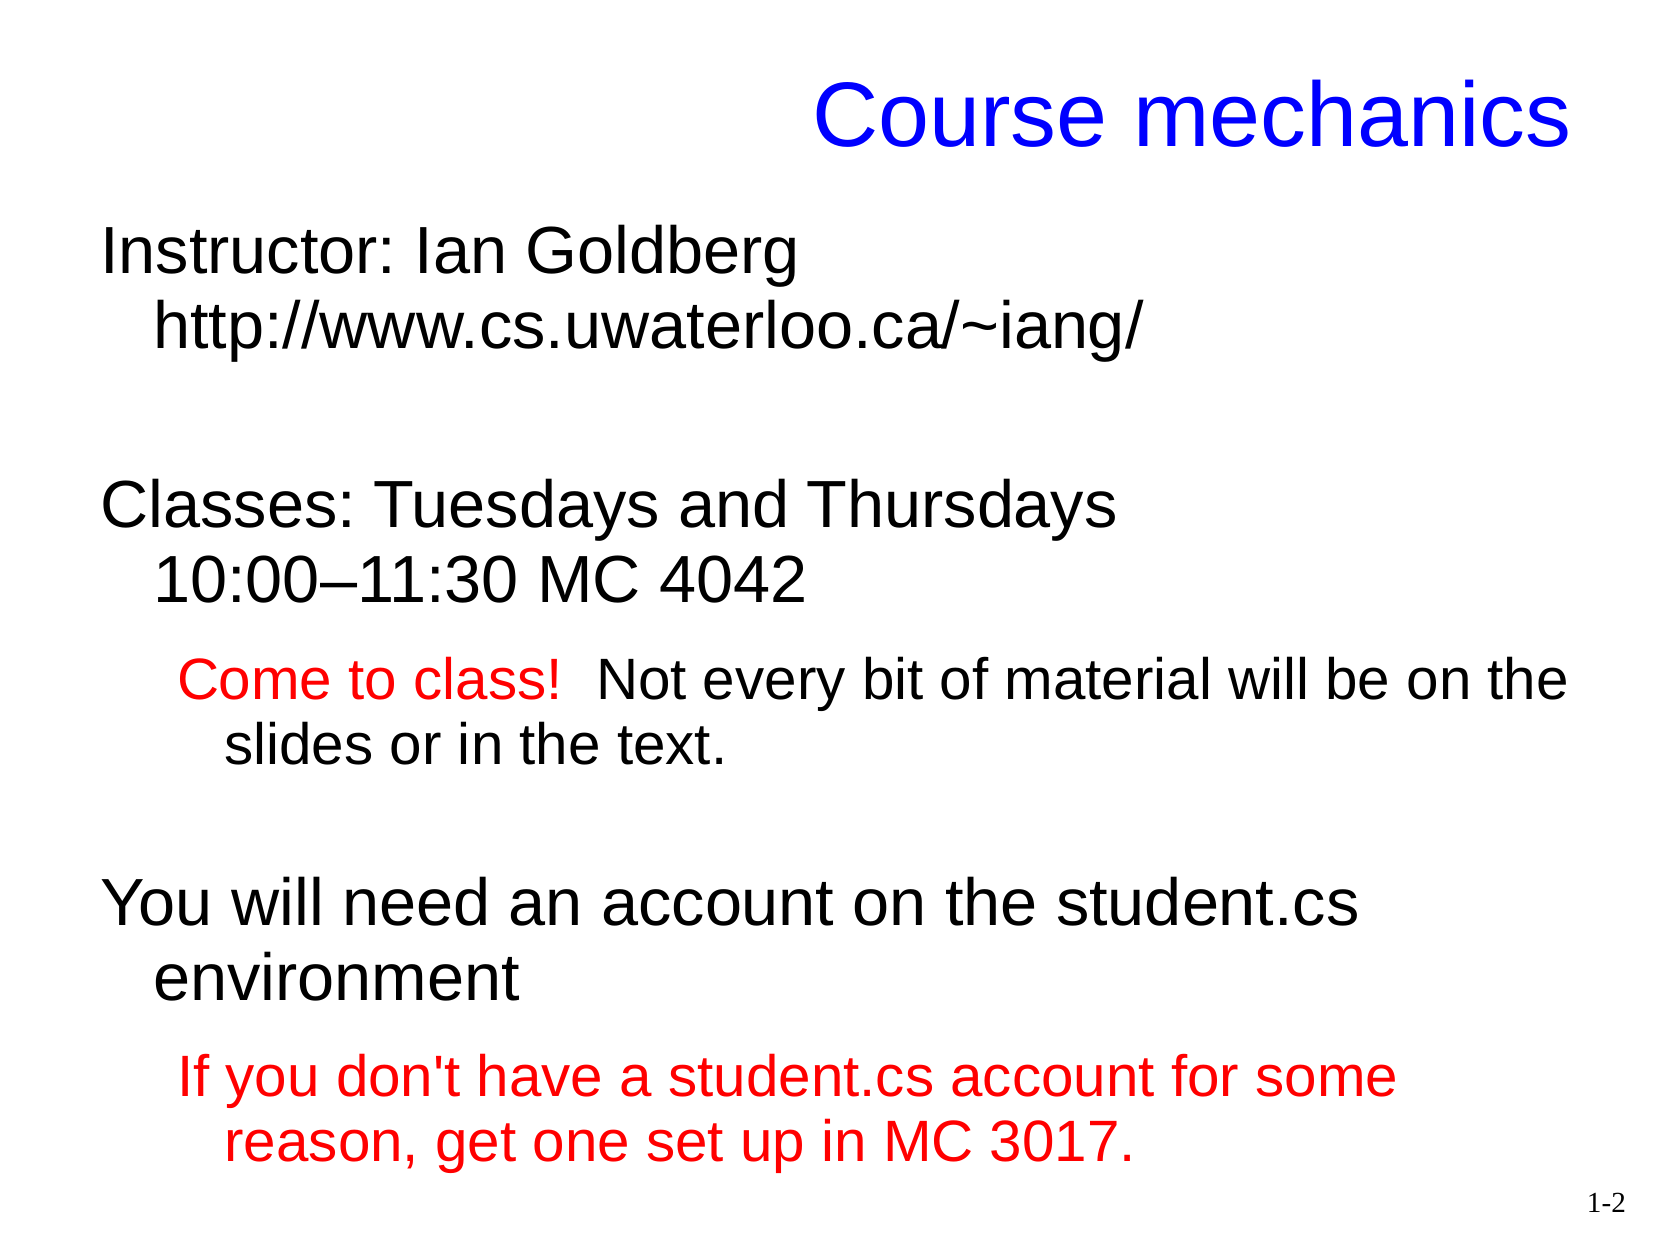

# Course mechanics
Instructor: Ian Goldberg
http://www.cs.uwaterloo.ca/~iang/
Classes: Tuesdays and Thursdays
10:00–11:30 MC 4042
Come to class! Not every bit of material will be on the slides or in the text.
You will need an account on the student.cs environment
If you don't have a student.cs account for some reason, get one set up in MC 3017.